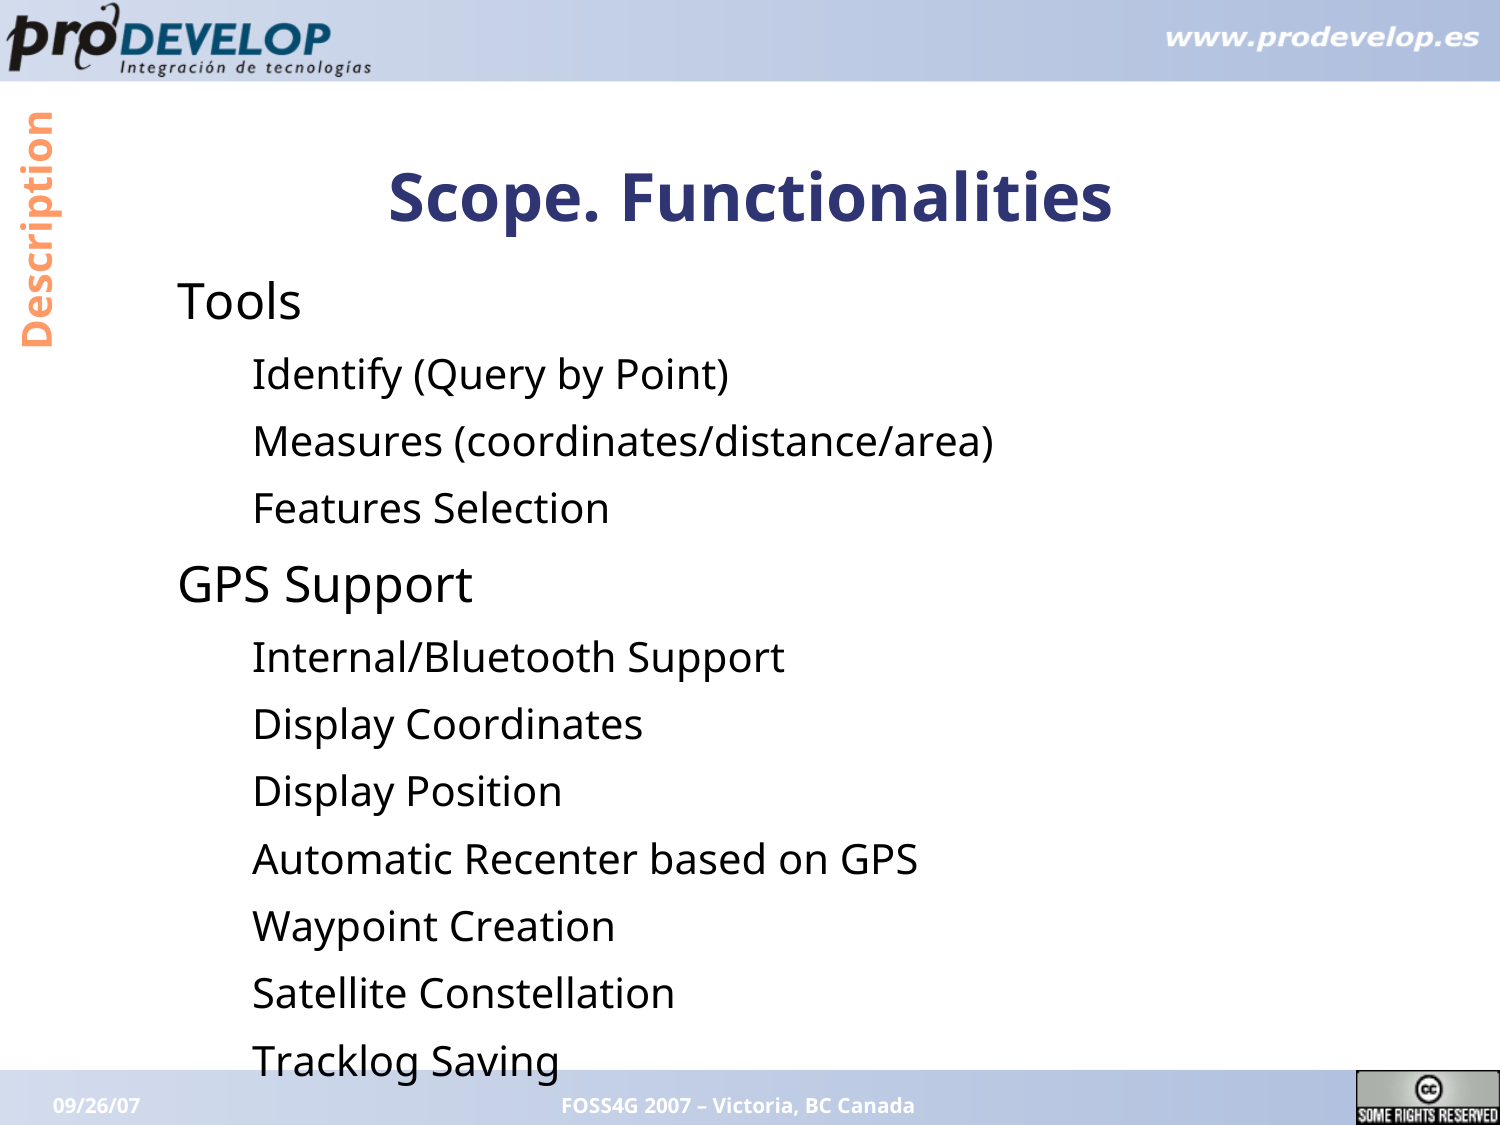

# Scope. Functionalities
Description
Tools
Identify (Query by Point)
Measures (coordinates/distance/area)
Features Selection
GPS Support
Internal/Bluetooth Support
Display Coordinates
Display Position
Automatic Recenter based on GPS
Waypoint Creation
Satellite Constellation
Tracklog Saving
25/10/2006
12
Plan Difusión Interna gvSIG v. 2.0